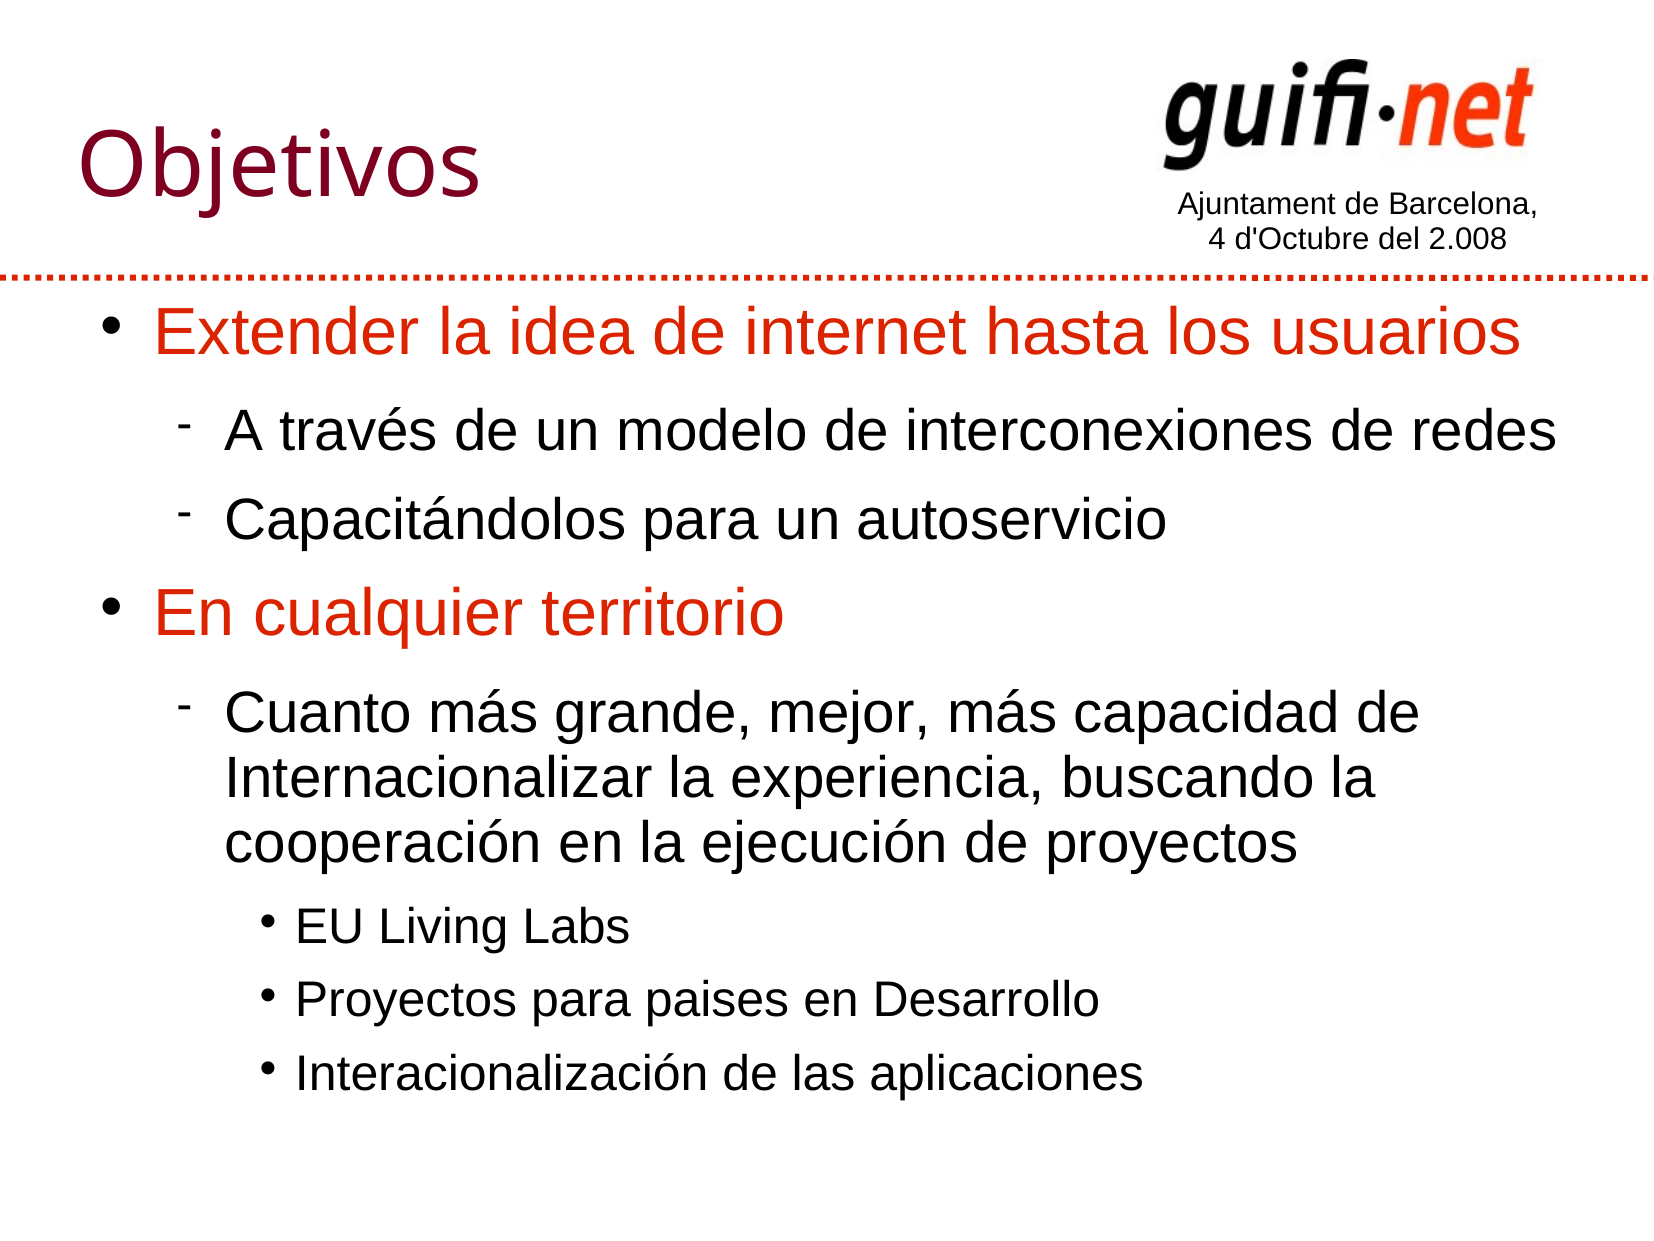

# Objetivos
Extender la idea de internet hasta los usuarios
A través de un modelo de interconexiones de redes
Capacitándolos para un autoservicio
En cualquier territorio
Cuanto más grande, mejor, más capacidad de Internacionalizar la experiencia, buscando la cooperación en la ejecución de proyectos
EU Living Labs
Proyectos para paises en Desarrollo
Interacionalización de las aplicaciones